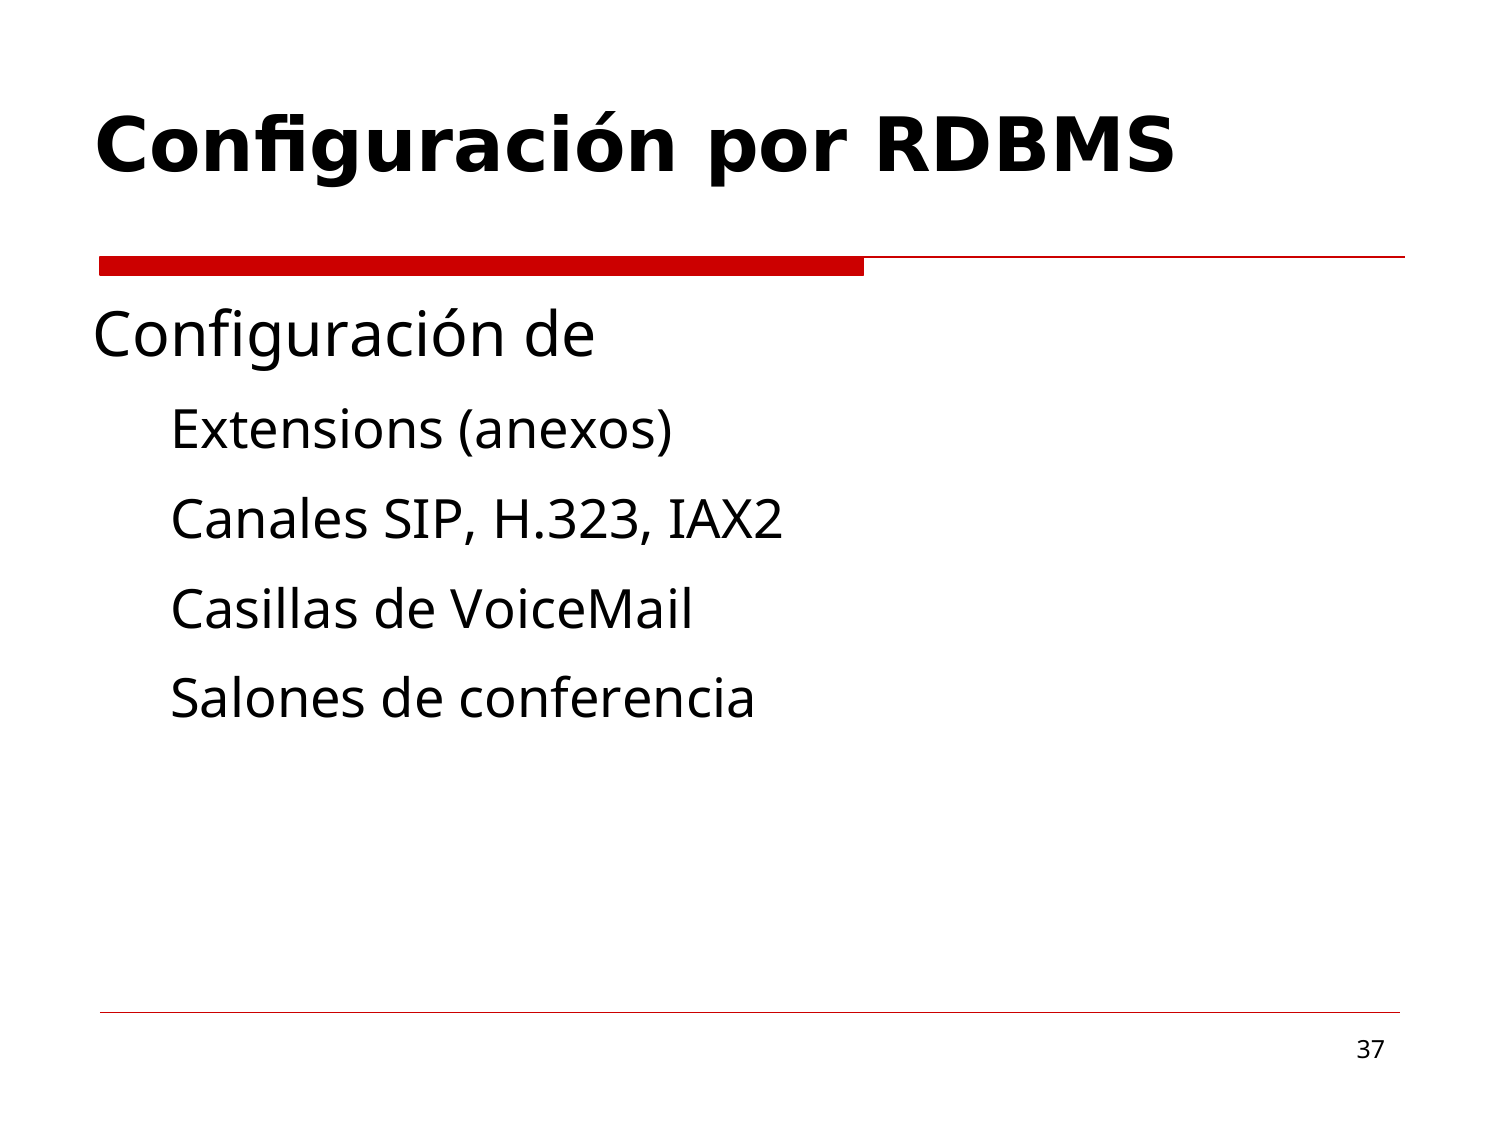

# Configuración por RDBMS
Configuración de
Extensions (anexos)
Canales SIP, H.323, IAX2
Casillas de VoiceMail
Salones de conferencia